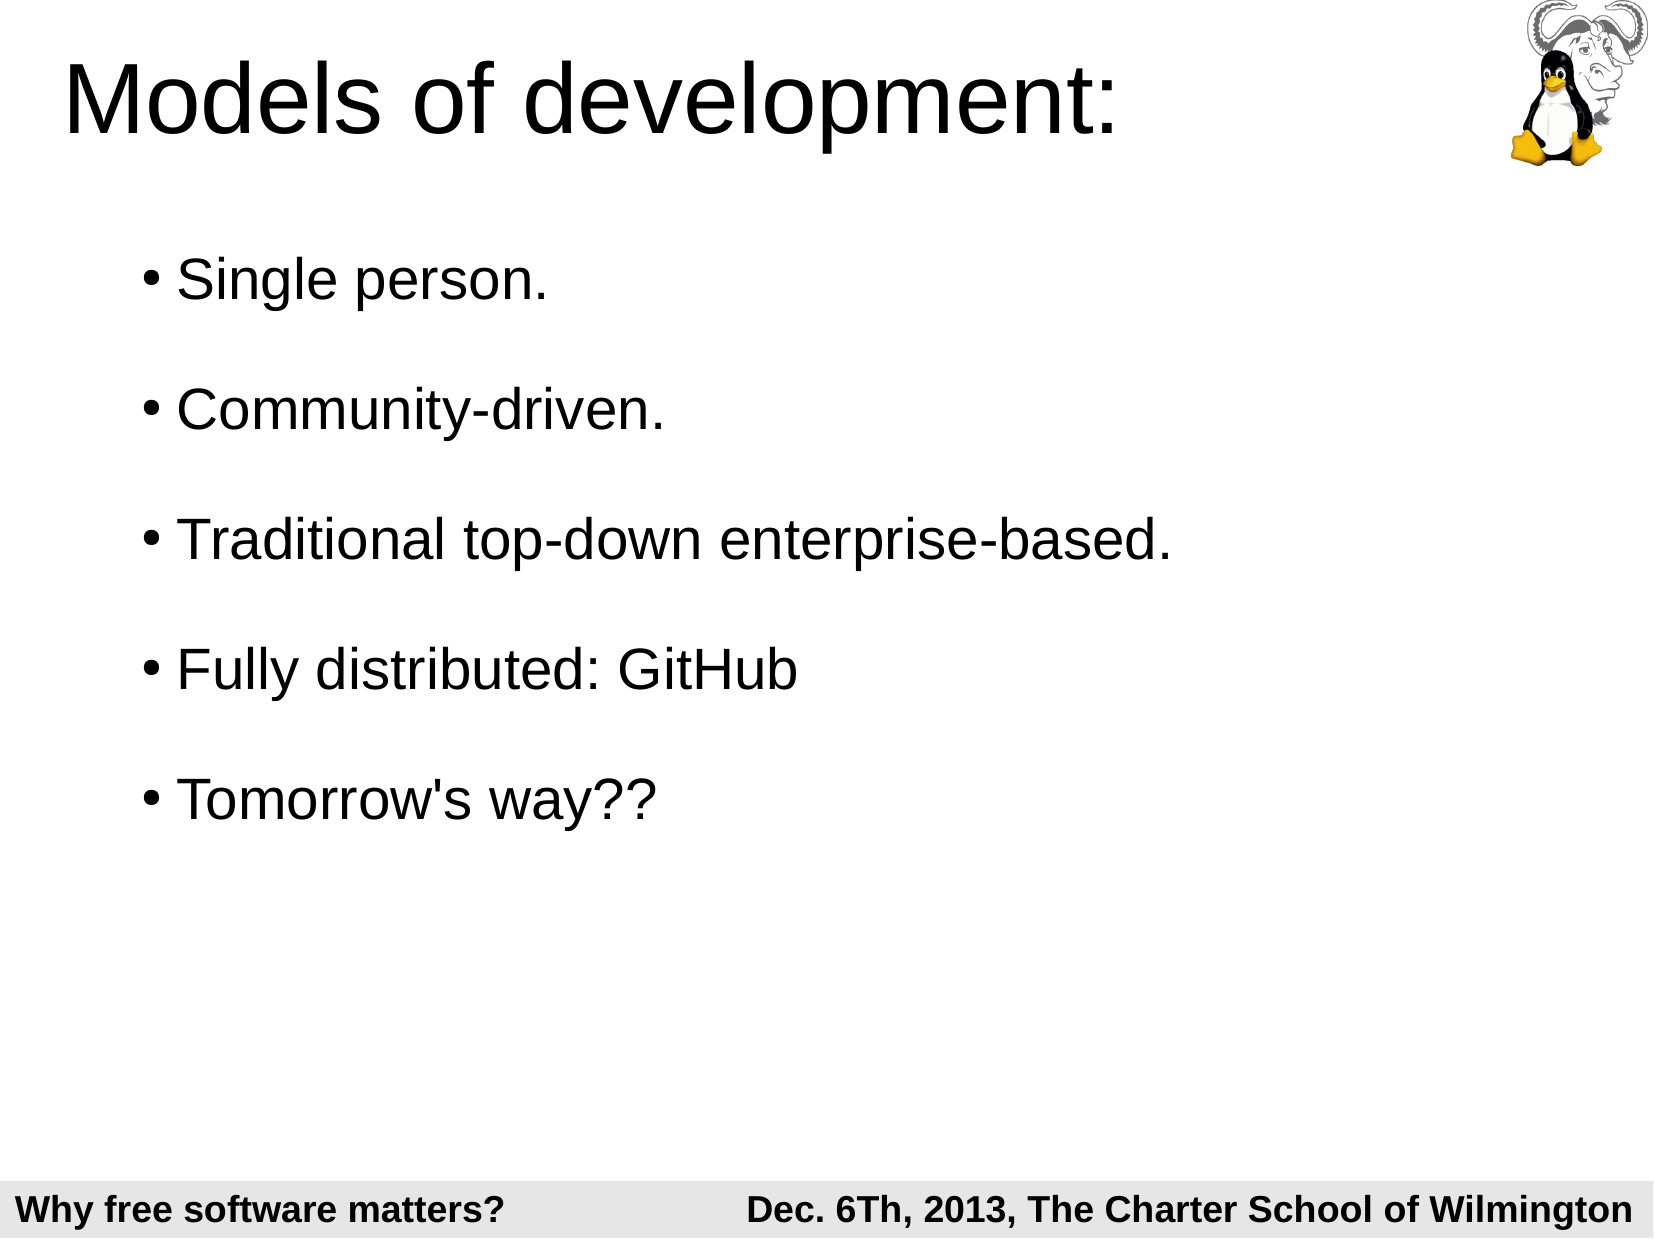

Models of development:
Single person.
Community-driven.
Traditional top-down enterprise-based.
Fully distributed: GitHub
Tomorrow's way??
Why free software matters? Dec. 6Th, 2013, The Charter School of Wilmington